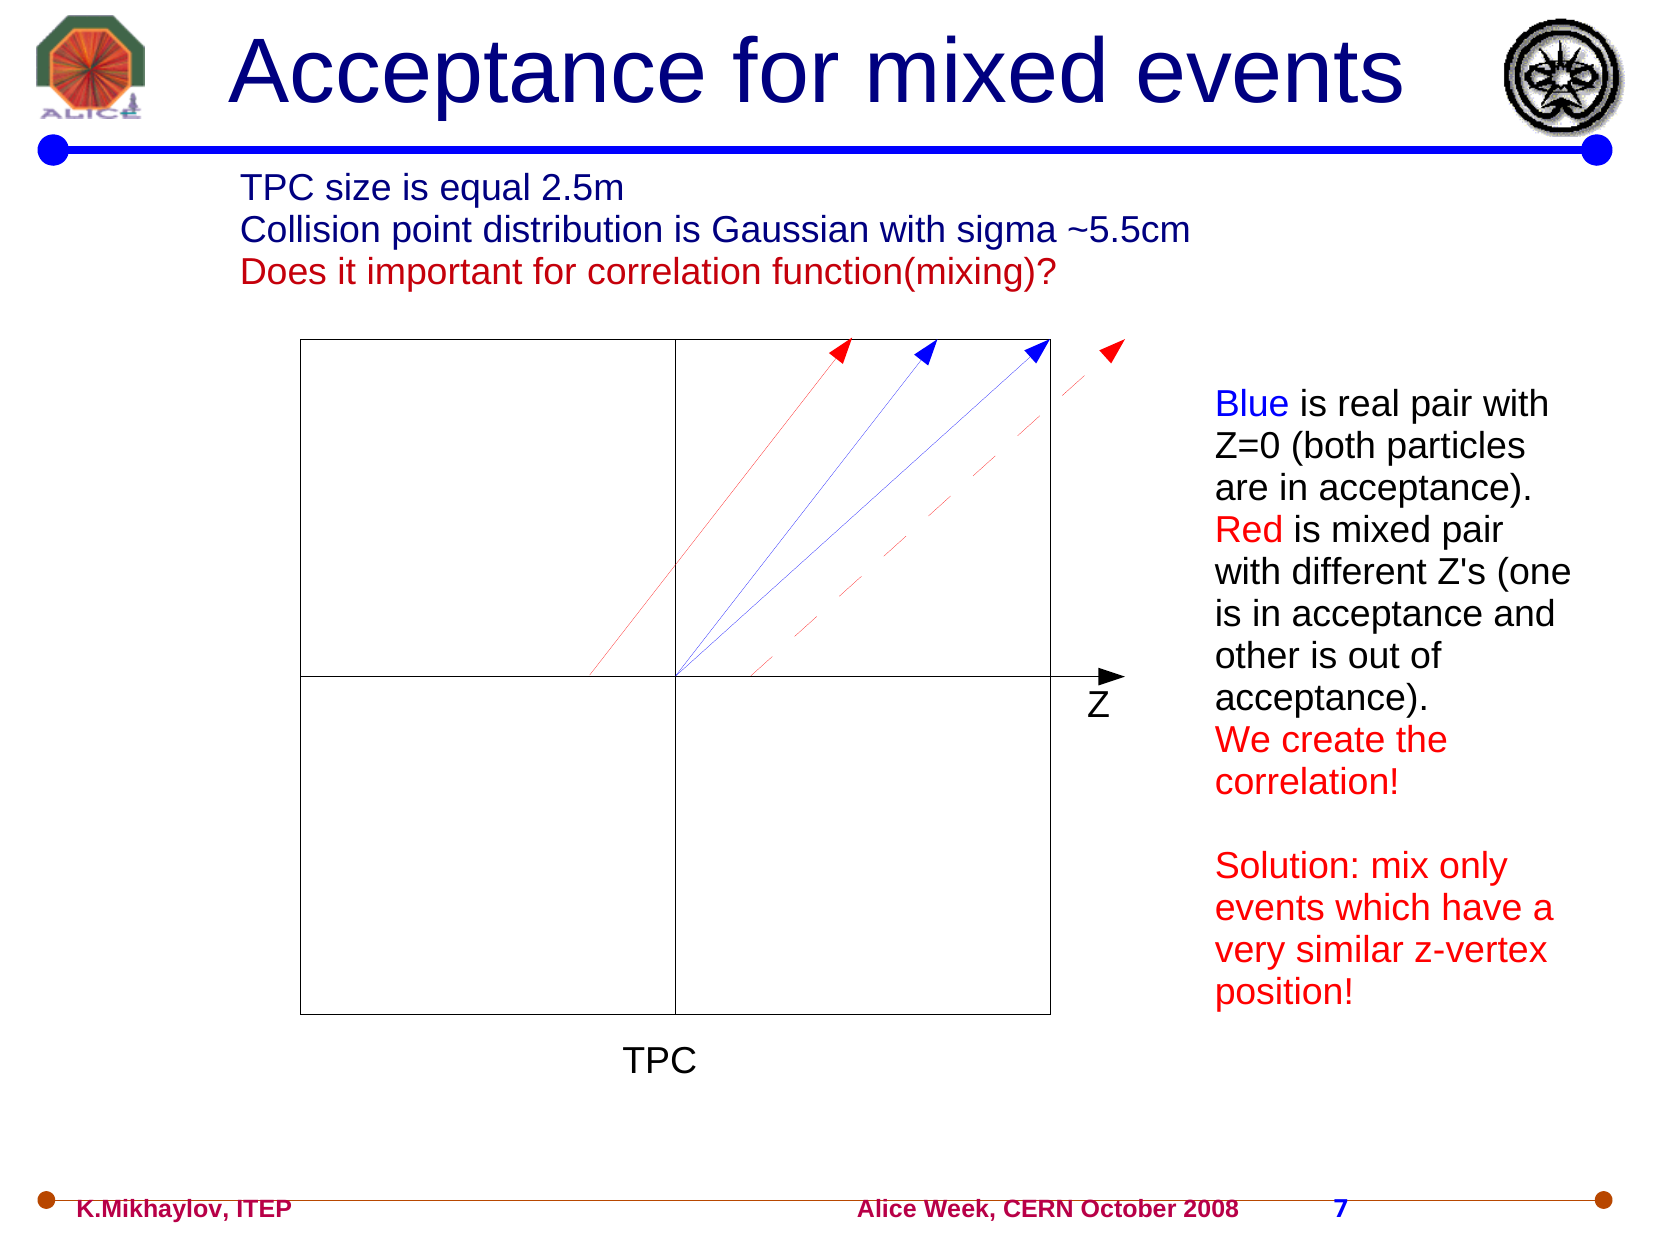

# Acceptance for mixed events
TPC size is equal 2.5m
Collision point distribution is Gaussian with sigma ~5.5cm
Does it important for correlation function(mixing)?
Blue is real pair with Z=0 (both particles are in acceptance).
Red is mixed pair with different Z's (one is in acceptance and other is out of acceptance).
We create the correlation!
Solution: mix only events which have a very similar z-vertex position!
Z
TPC
K.Mikhaylov, ITEP Alice Week, CERN October 2008